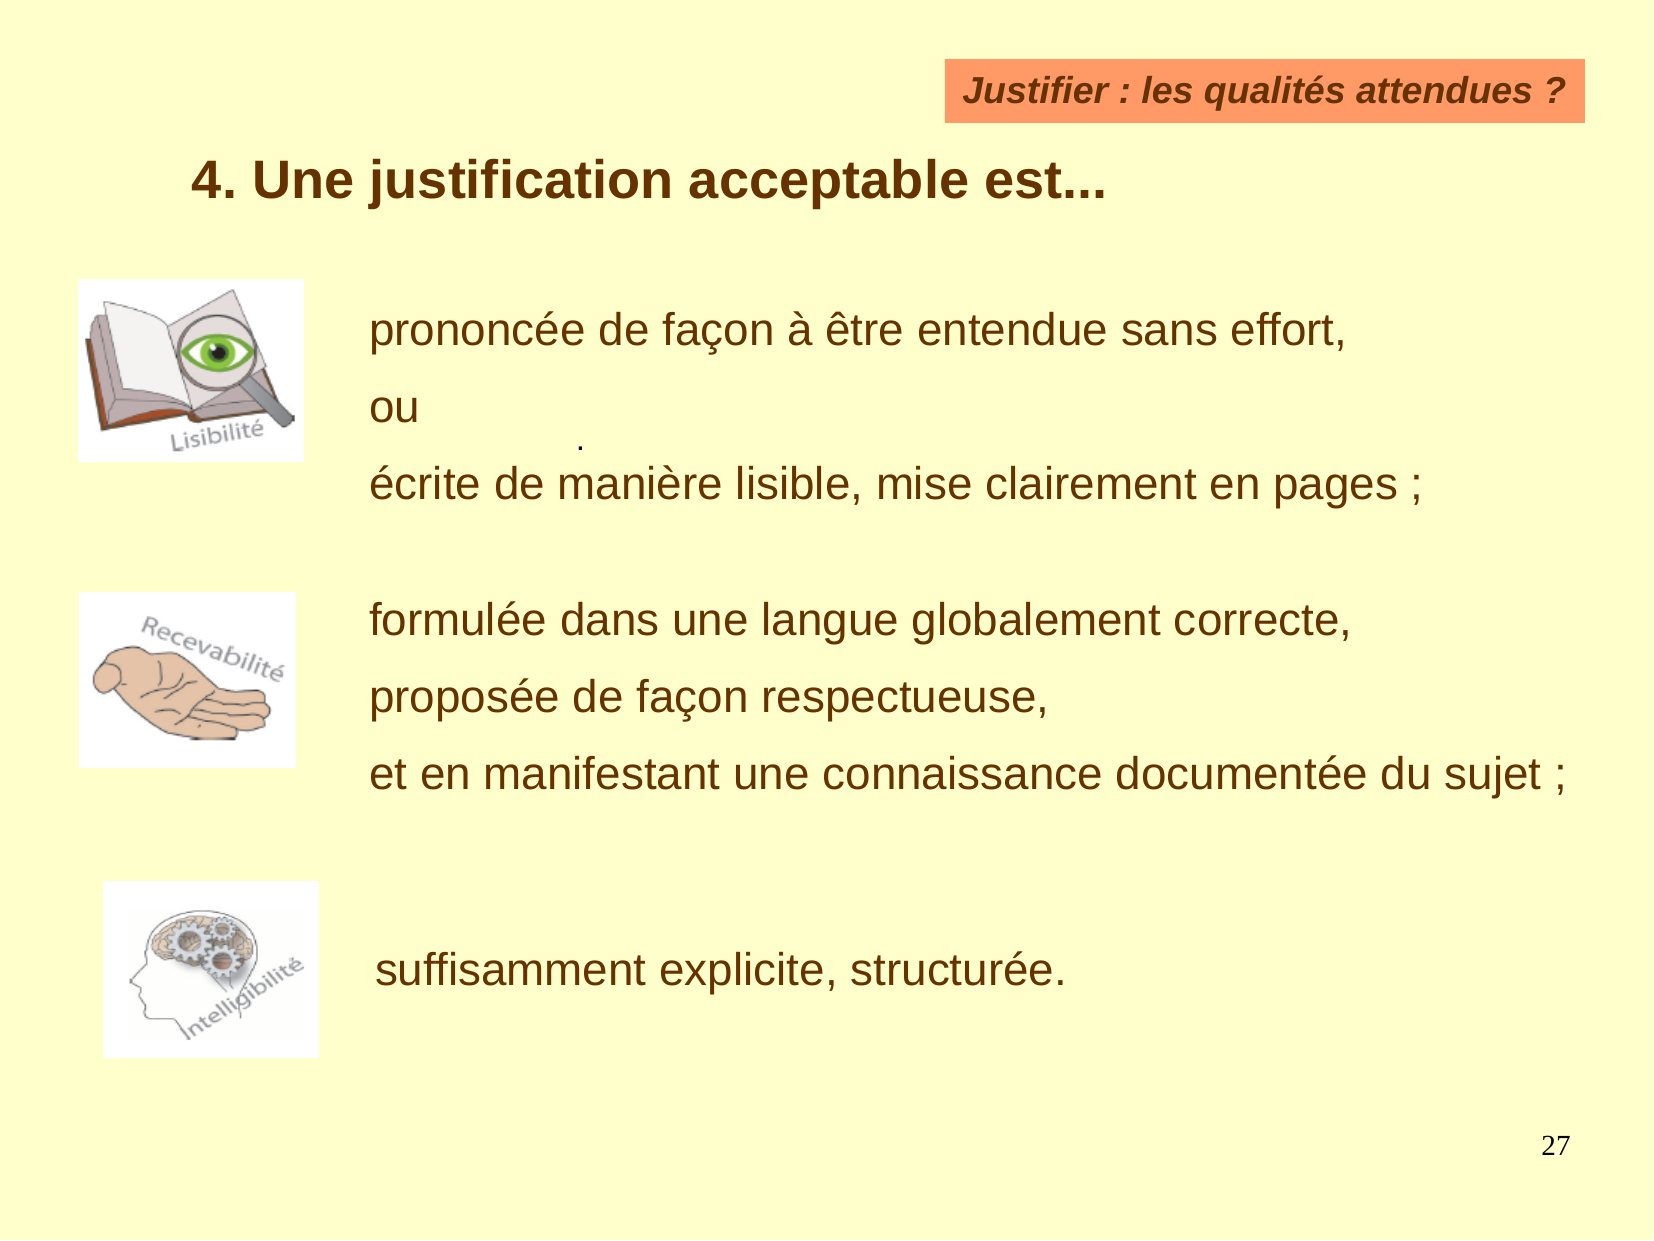

Justifier : les qualités attendues ?
4. Une justification acceptable est...
prononcée de façon à être entendue sans effort,
ou
écrite de manière lisible, mise clairement en pages ;
.
formulée dans une langue globalement correcte,
proposée de façon respectueuse,
et en manifestant une connaissance documentée du sujet ;
suffisamment explicite, structurée.
27